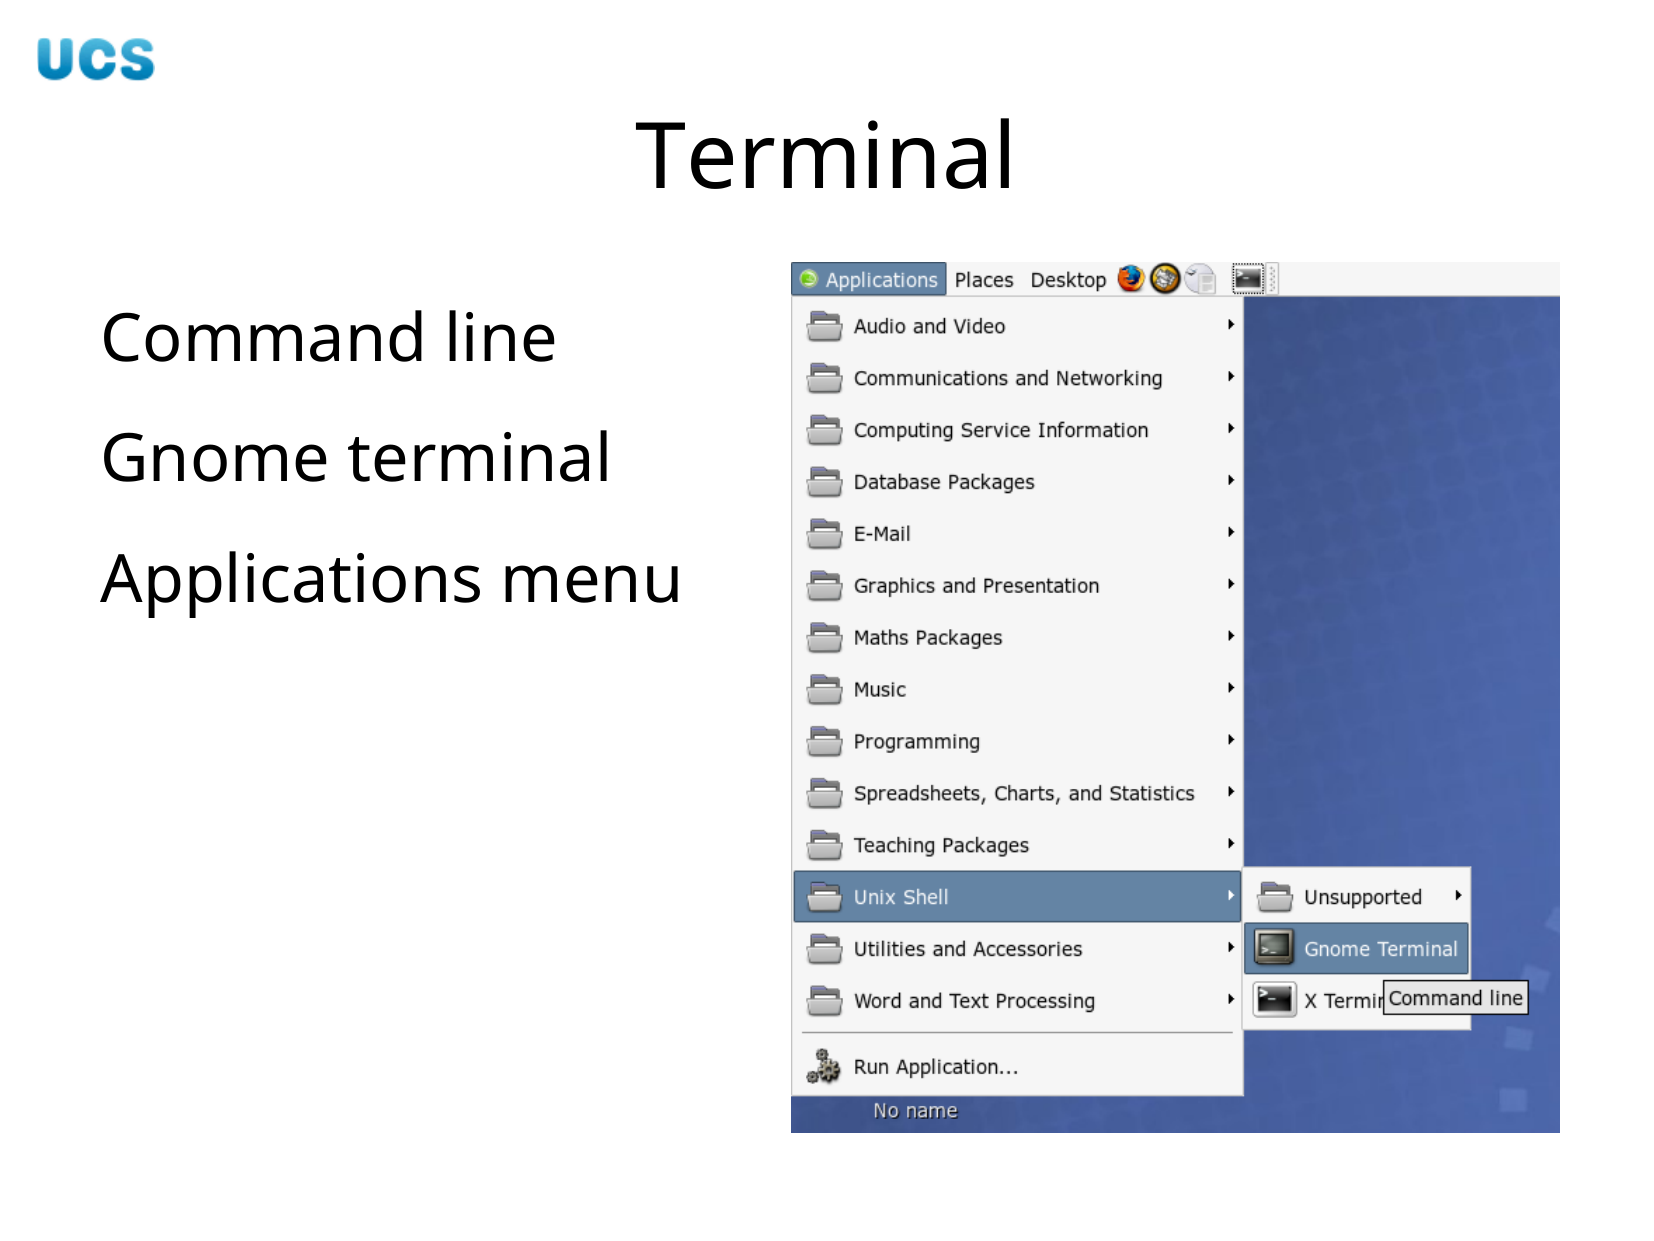

# Terminal
Command line
Gnome terminal
Applications menu